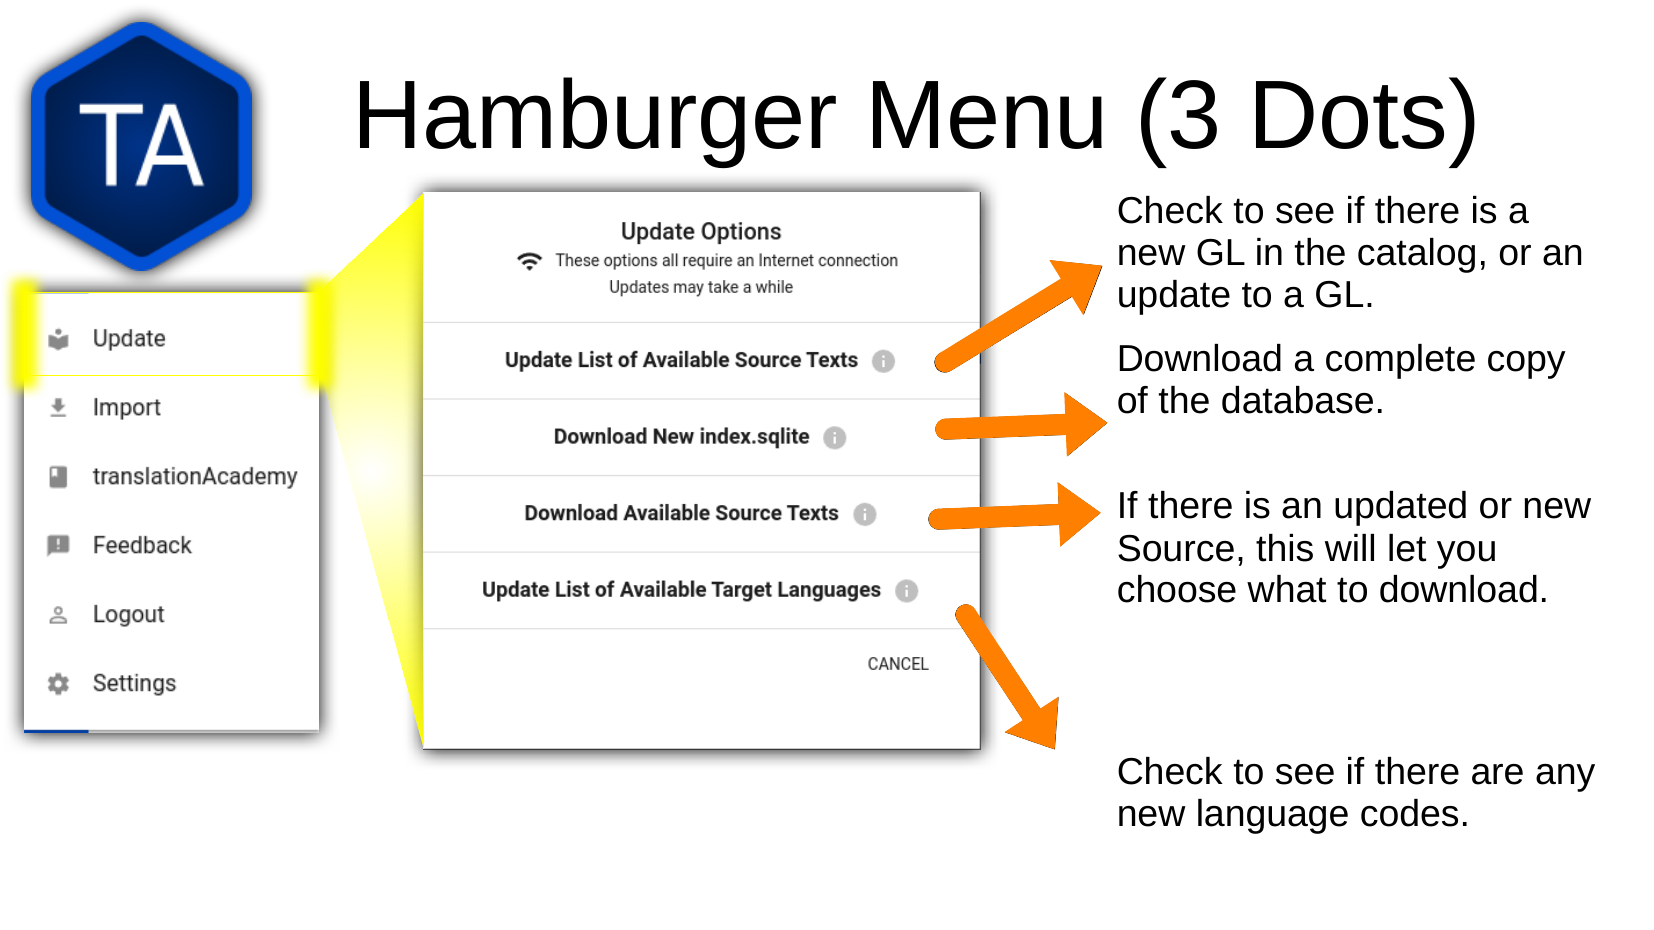

# Hamburger Menu (3 Dots)
Check to see if there is a new GL in the catalog, or an update to a GL.
Download a complete copy of the database.
If there is an updated or new Source, this will let you choose what to download.
Check to see if there are any new language codes.